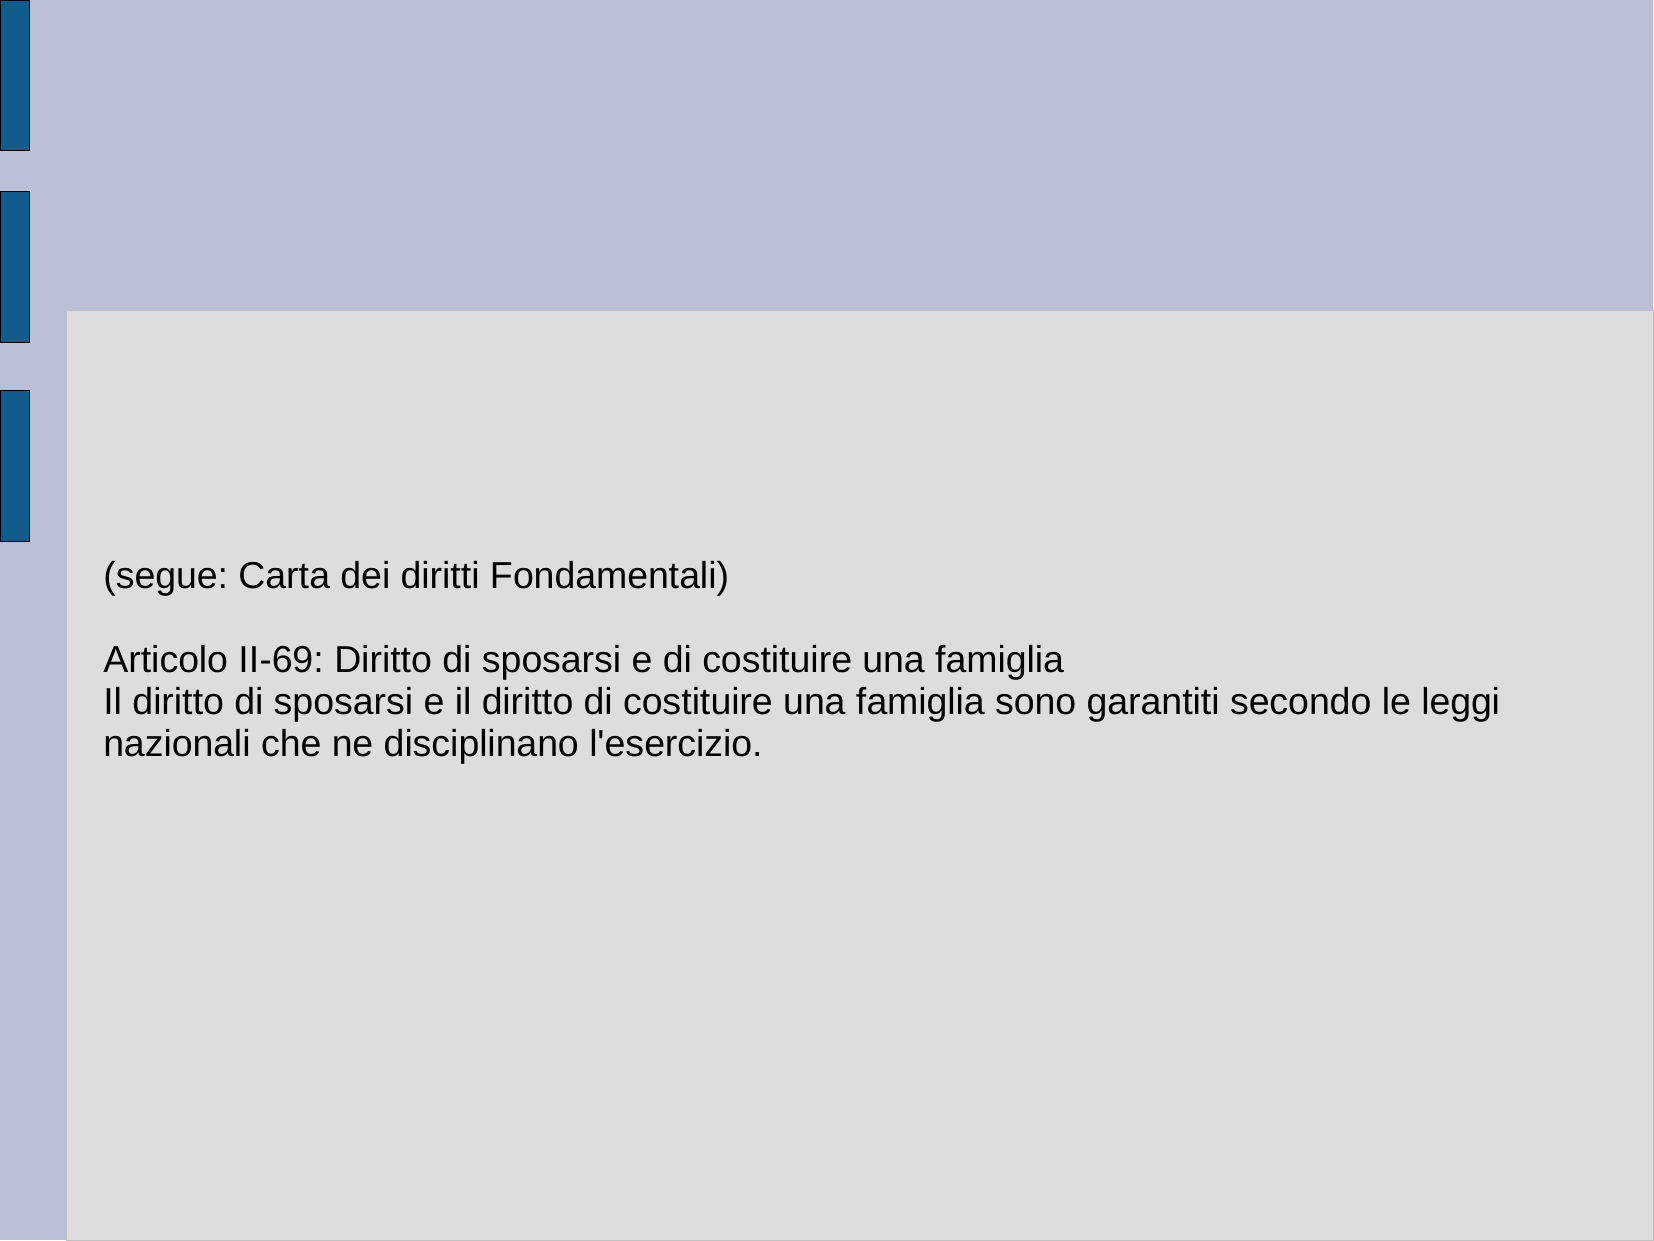

(segue: Carta dei diritti Fondamentali)
Articolo II-69: Diritto di sposarsi e di costituire una famiglia
Il diritto di sposarsi e il diritto di costituire una famiglia sono garantiti secondo le leggi nazionali che ne disciplinano l'esercizio.